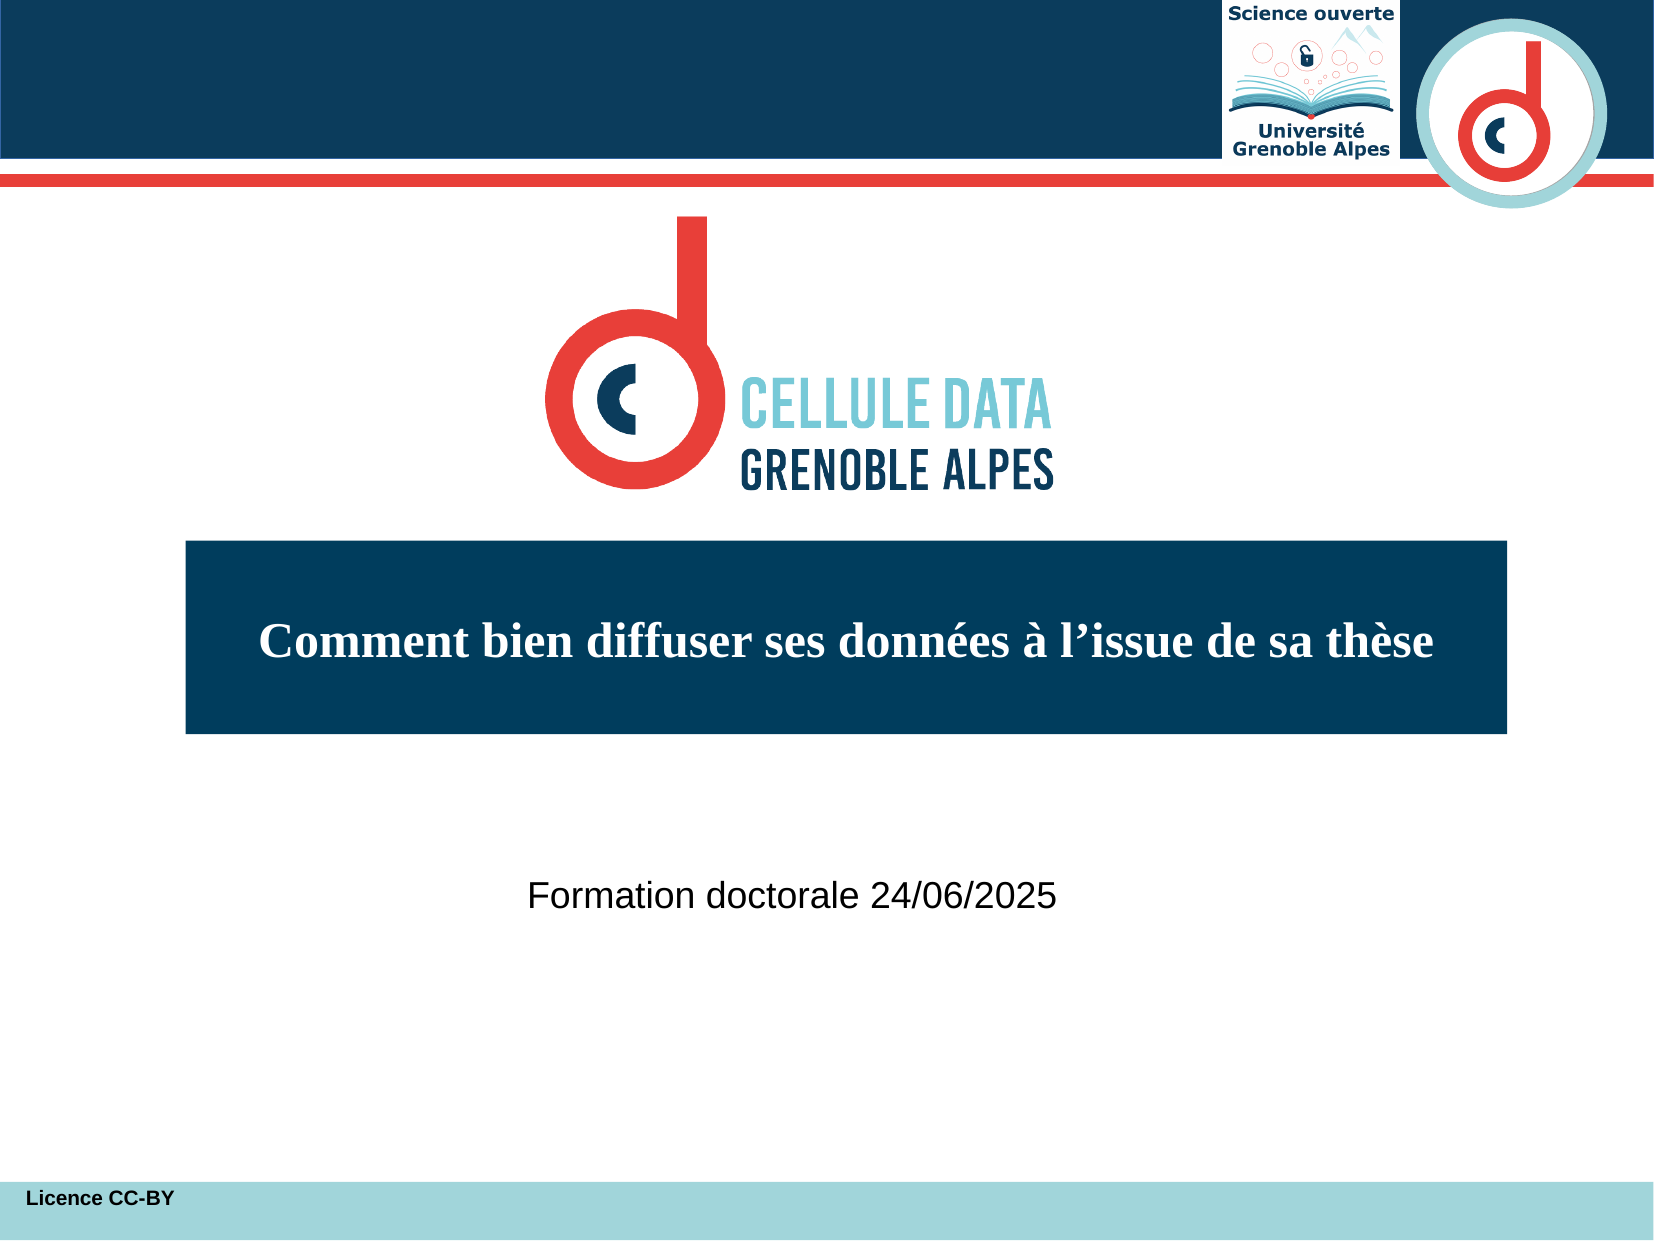

# Comment bien diffuser ses données à l’issue de sa thèse
Formation doctorale 24/06/2025
Licence CC-BY